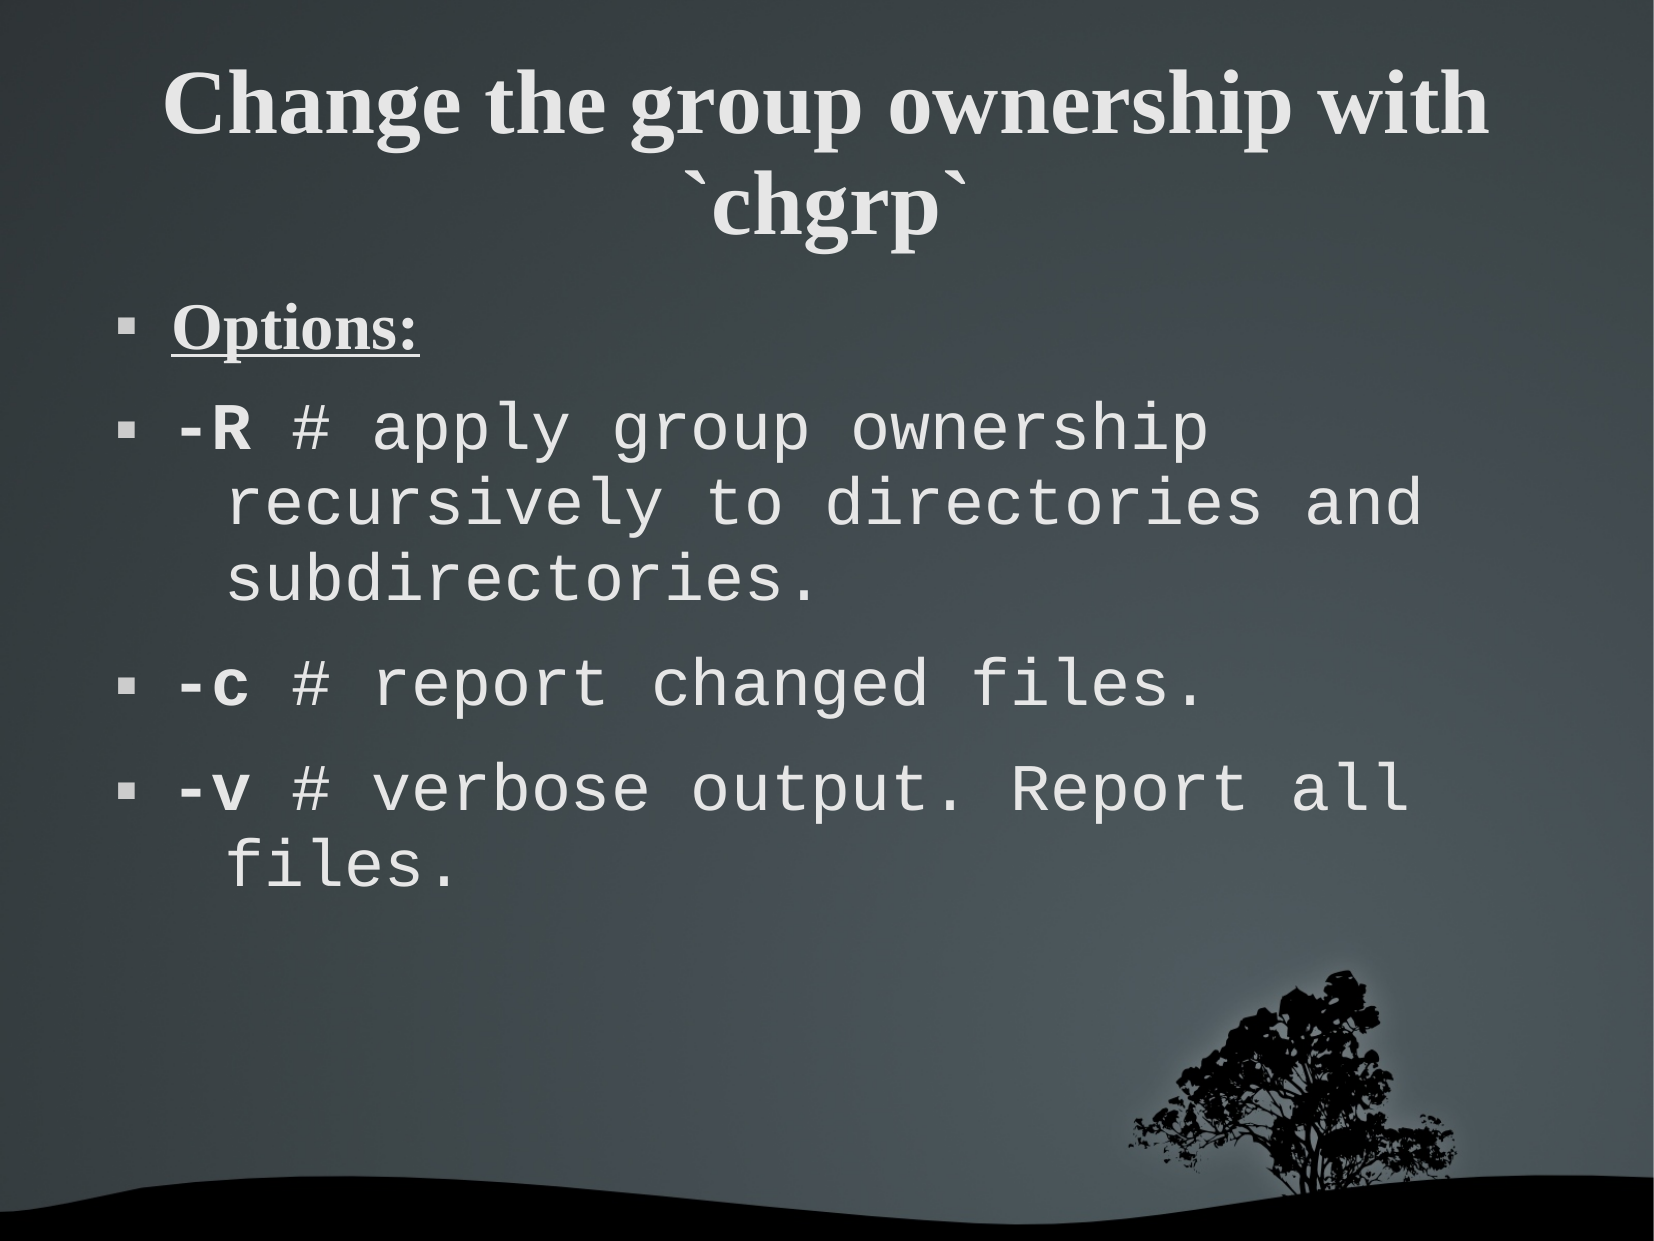

Change the group ownership with `chgrp`
# Options:
-R # apply group ownership recursively to directories and subdirectories.
-c # report changed files.
-v # verbose output. Report all files.